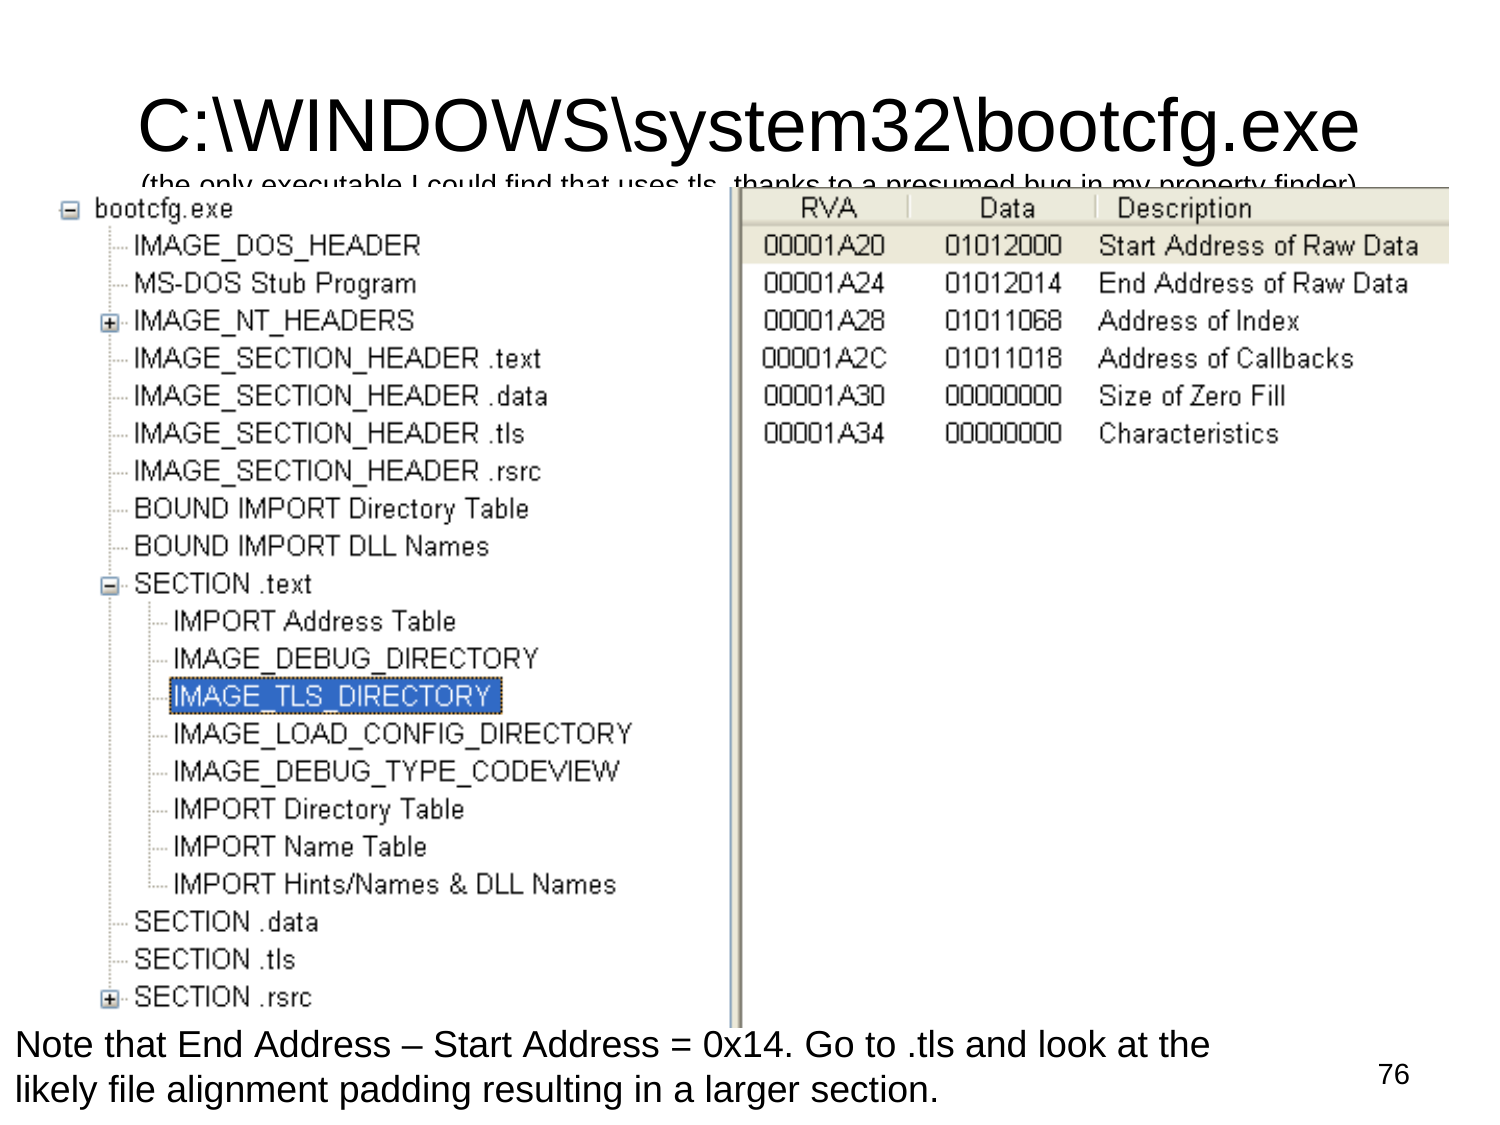

# C:\WINDOWS\system32\bootcfg.exe (the only executable I could find that uses tls, thanks to a presumed bug in my property finder)
Note that End Address – Start Address = 0x14. Go to .tls and look at the likely file alignment padding resulting in a larger section.